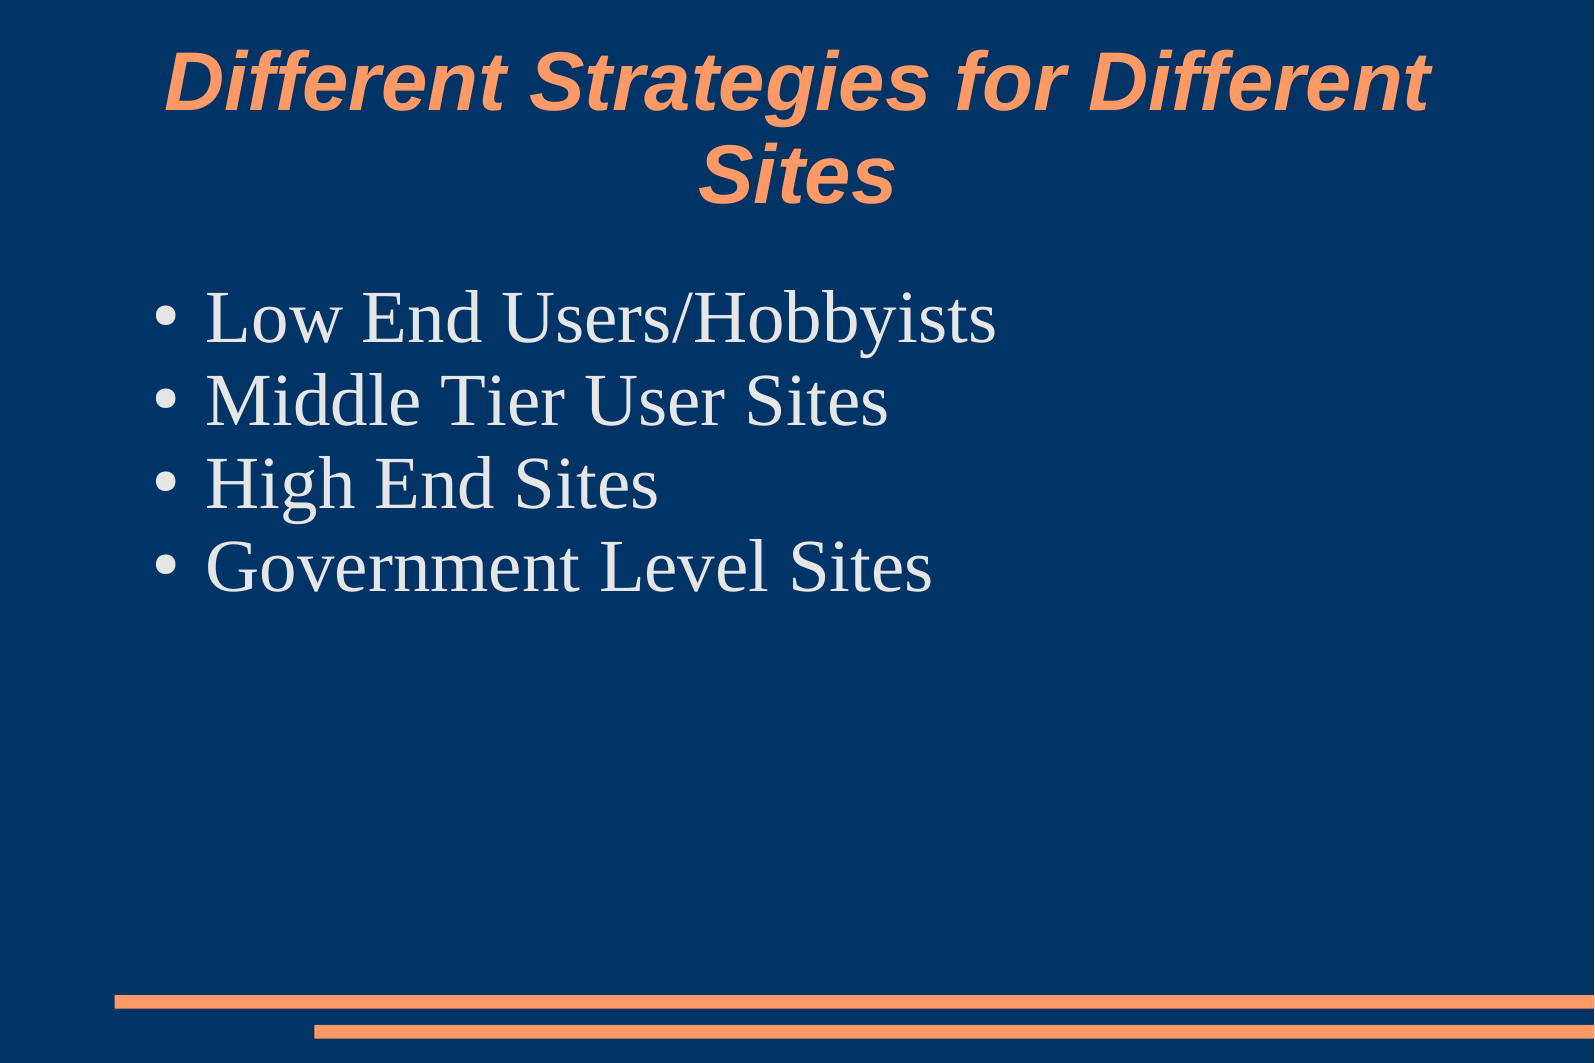

# Different Strategies for Different Sites
Low End Users/Hobbyists
Middle Tier User Sites
High End Sites
Government Level Sites